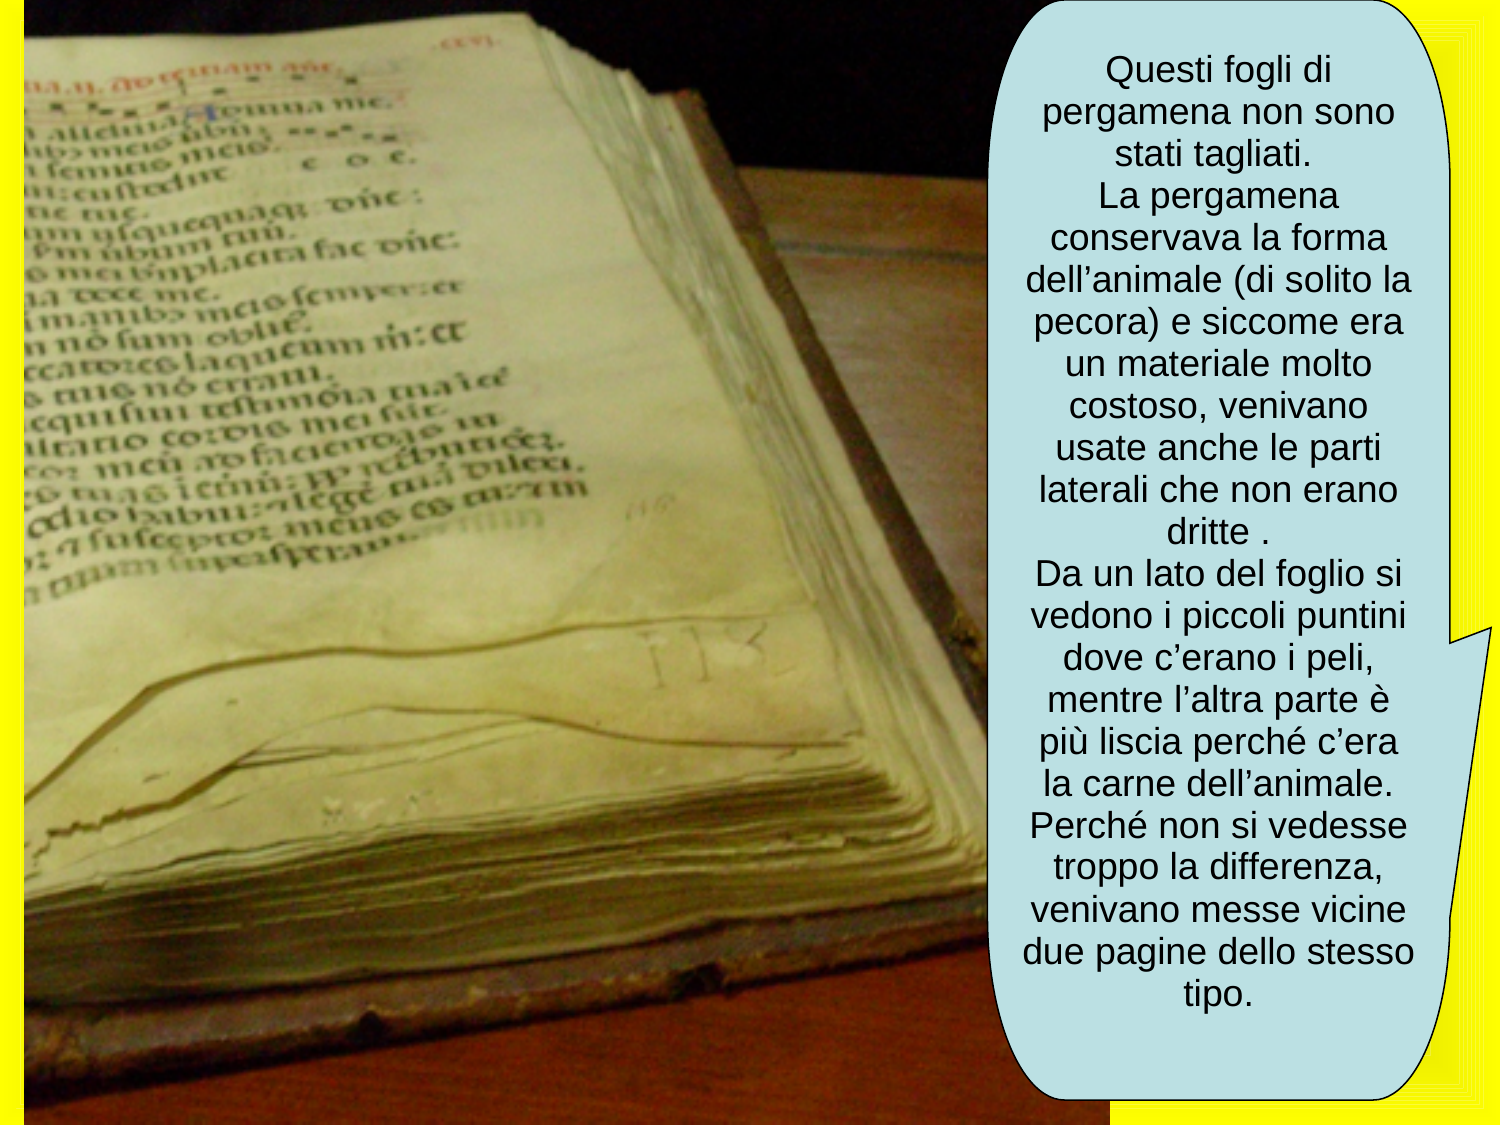

Questi fogli di pergamena non sono stati tagliati.
La pergamena conservava la forma dell’animale (di solito la pecora) e siccome era un materiale molto costoso, venivano usate anche le parti laterali che non erano dritte .
Da un lato del foglio si vedono i piccoli puntini dove c’erano i peli, mentre l’altra parte è più liscia perché c’era la carne dell’animale. Perché non si vedesse troppo la differenza, venivano messe vicine due pagine dello stesso tipo.